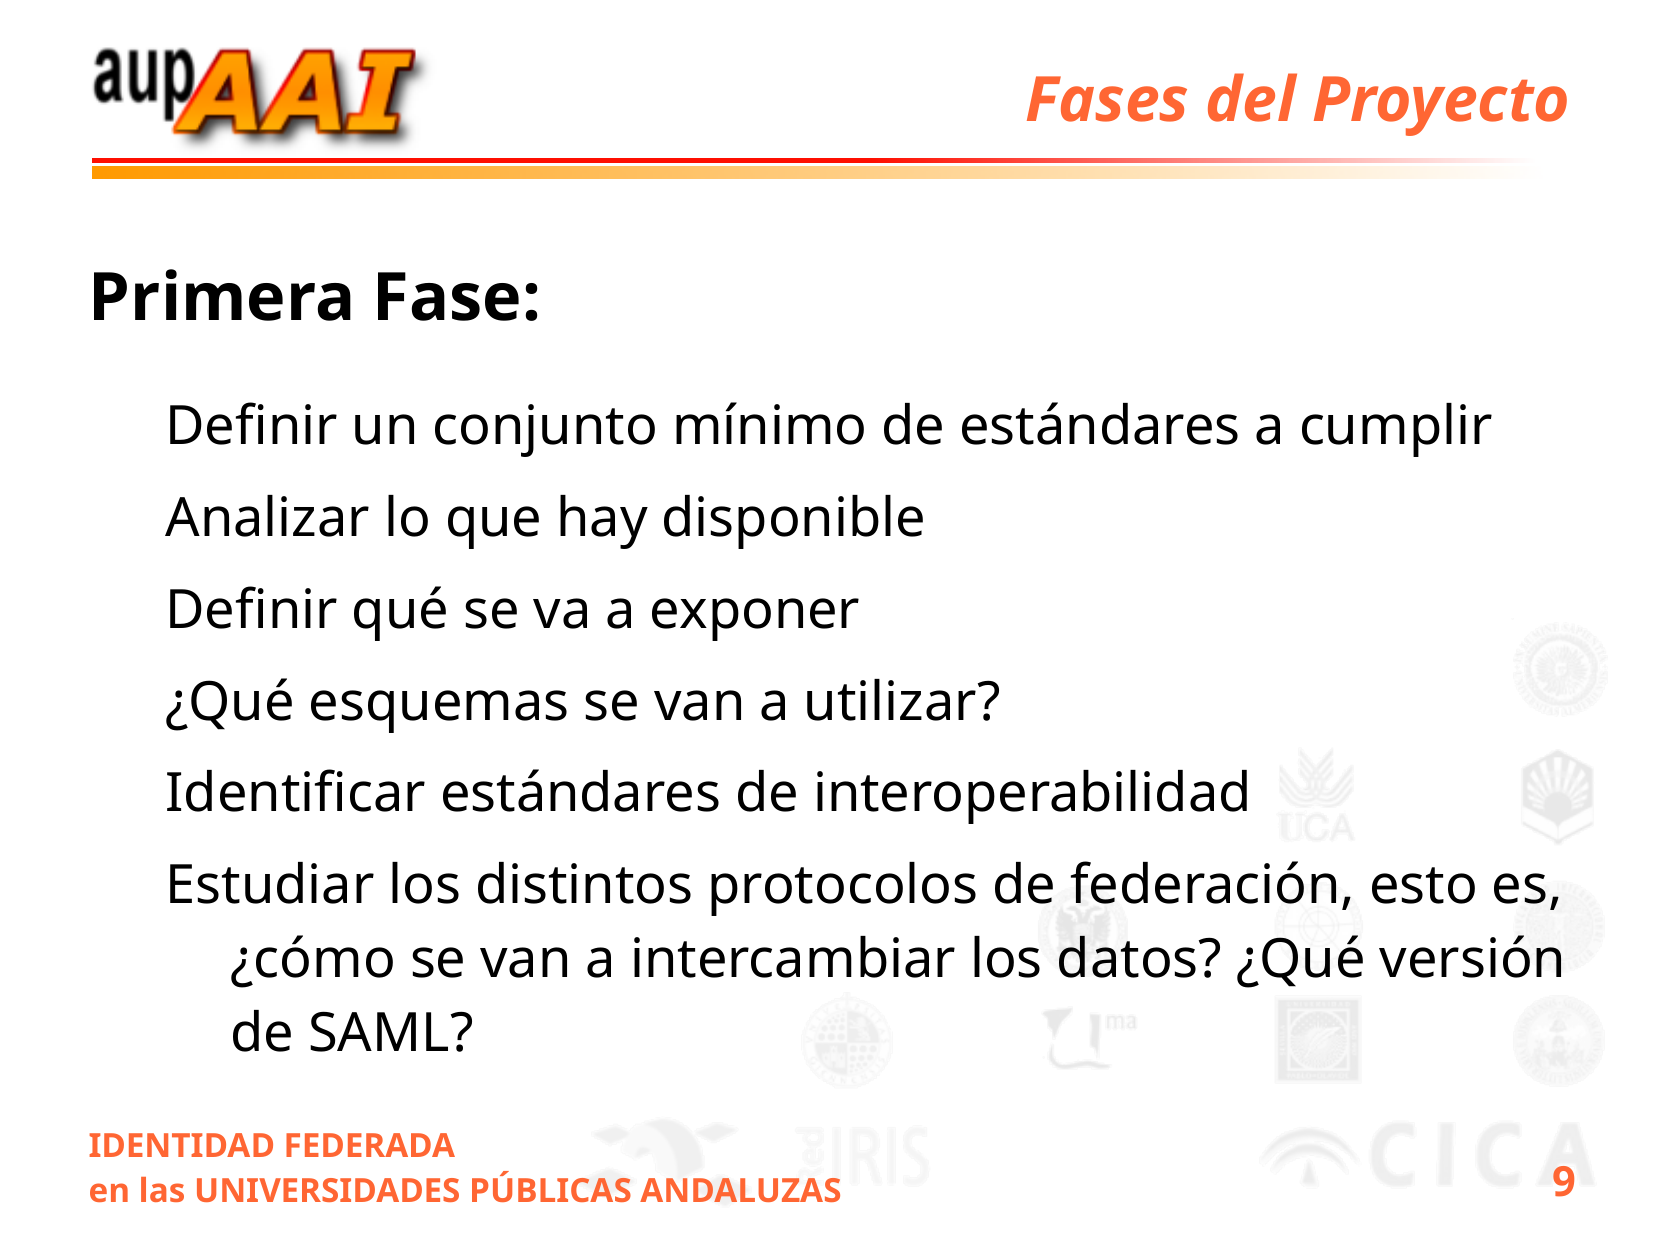

# Fases del Proyecto
Primera Fase:
Definir un conjunto mínimo de estándares a cumplir
Analizar lo que hay disponible
Definir qué se va a exponer
¿Qué esquemas se van a utilizar?
Identificar estándares de interoperabilidad
Estudiar los distintos protocolos de federación, esto es, ¿cómo se van a intercambiar los datos? ¿Qué versión de SAML?
9